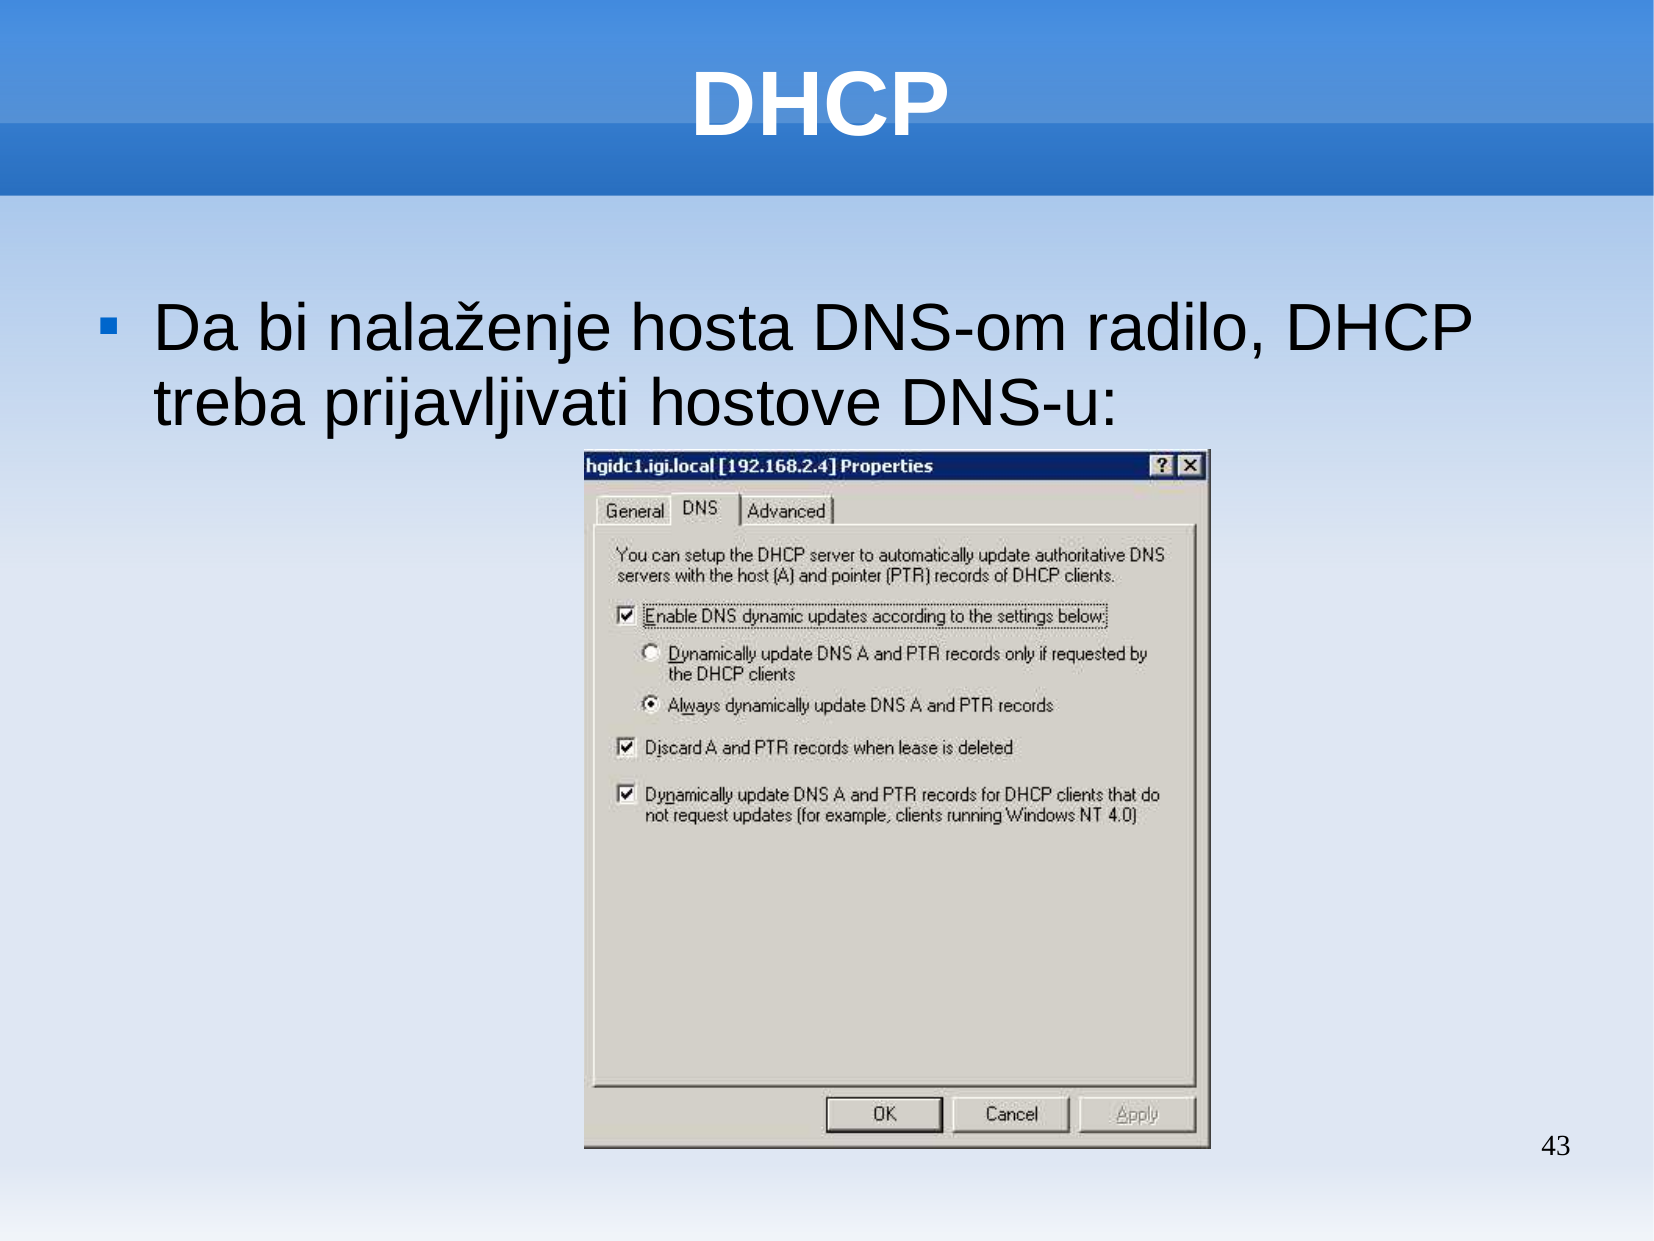

# DHCP
Da bi nalaženje hosta DNS-om radilo, DHCP treba prijavljivati hostove DNS-u:
43